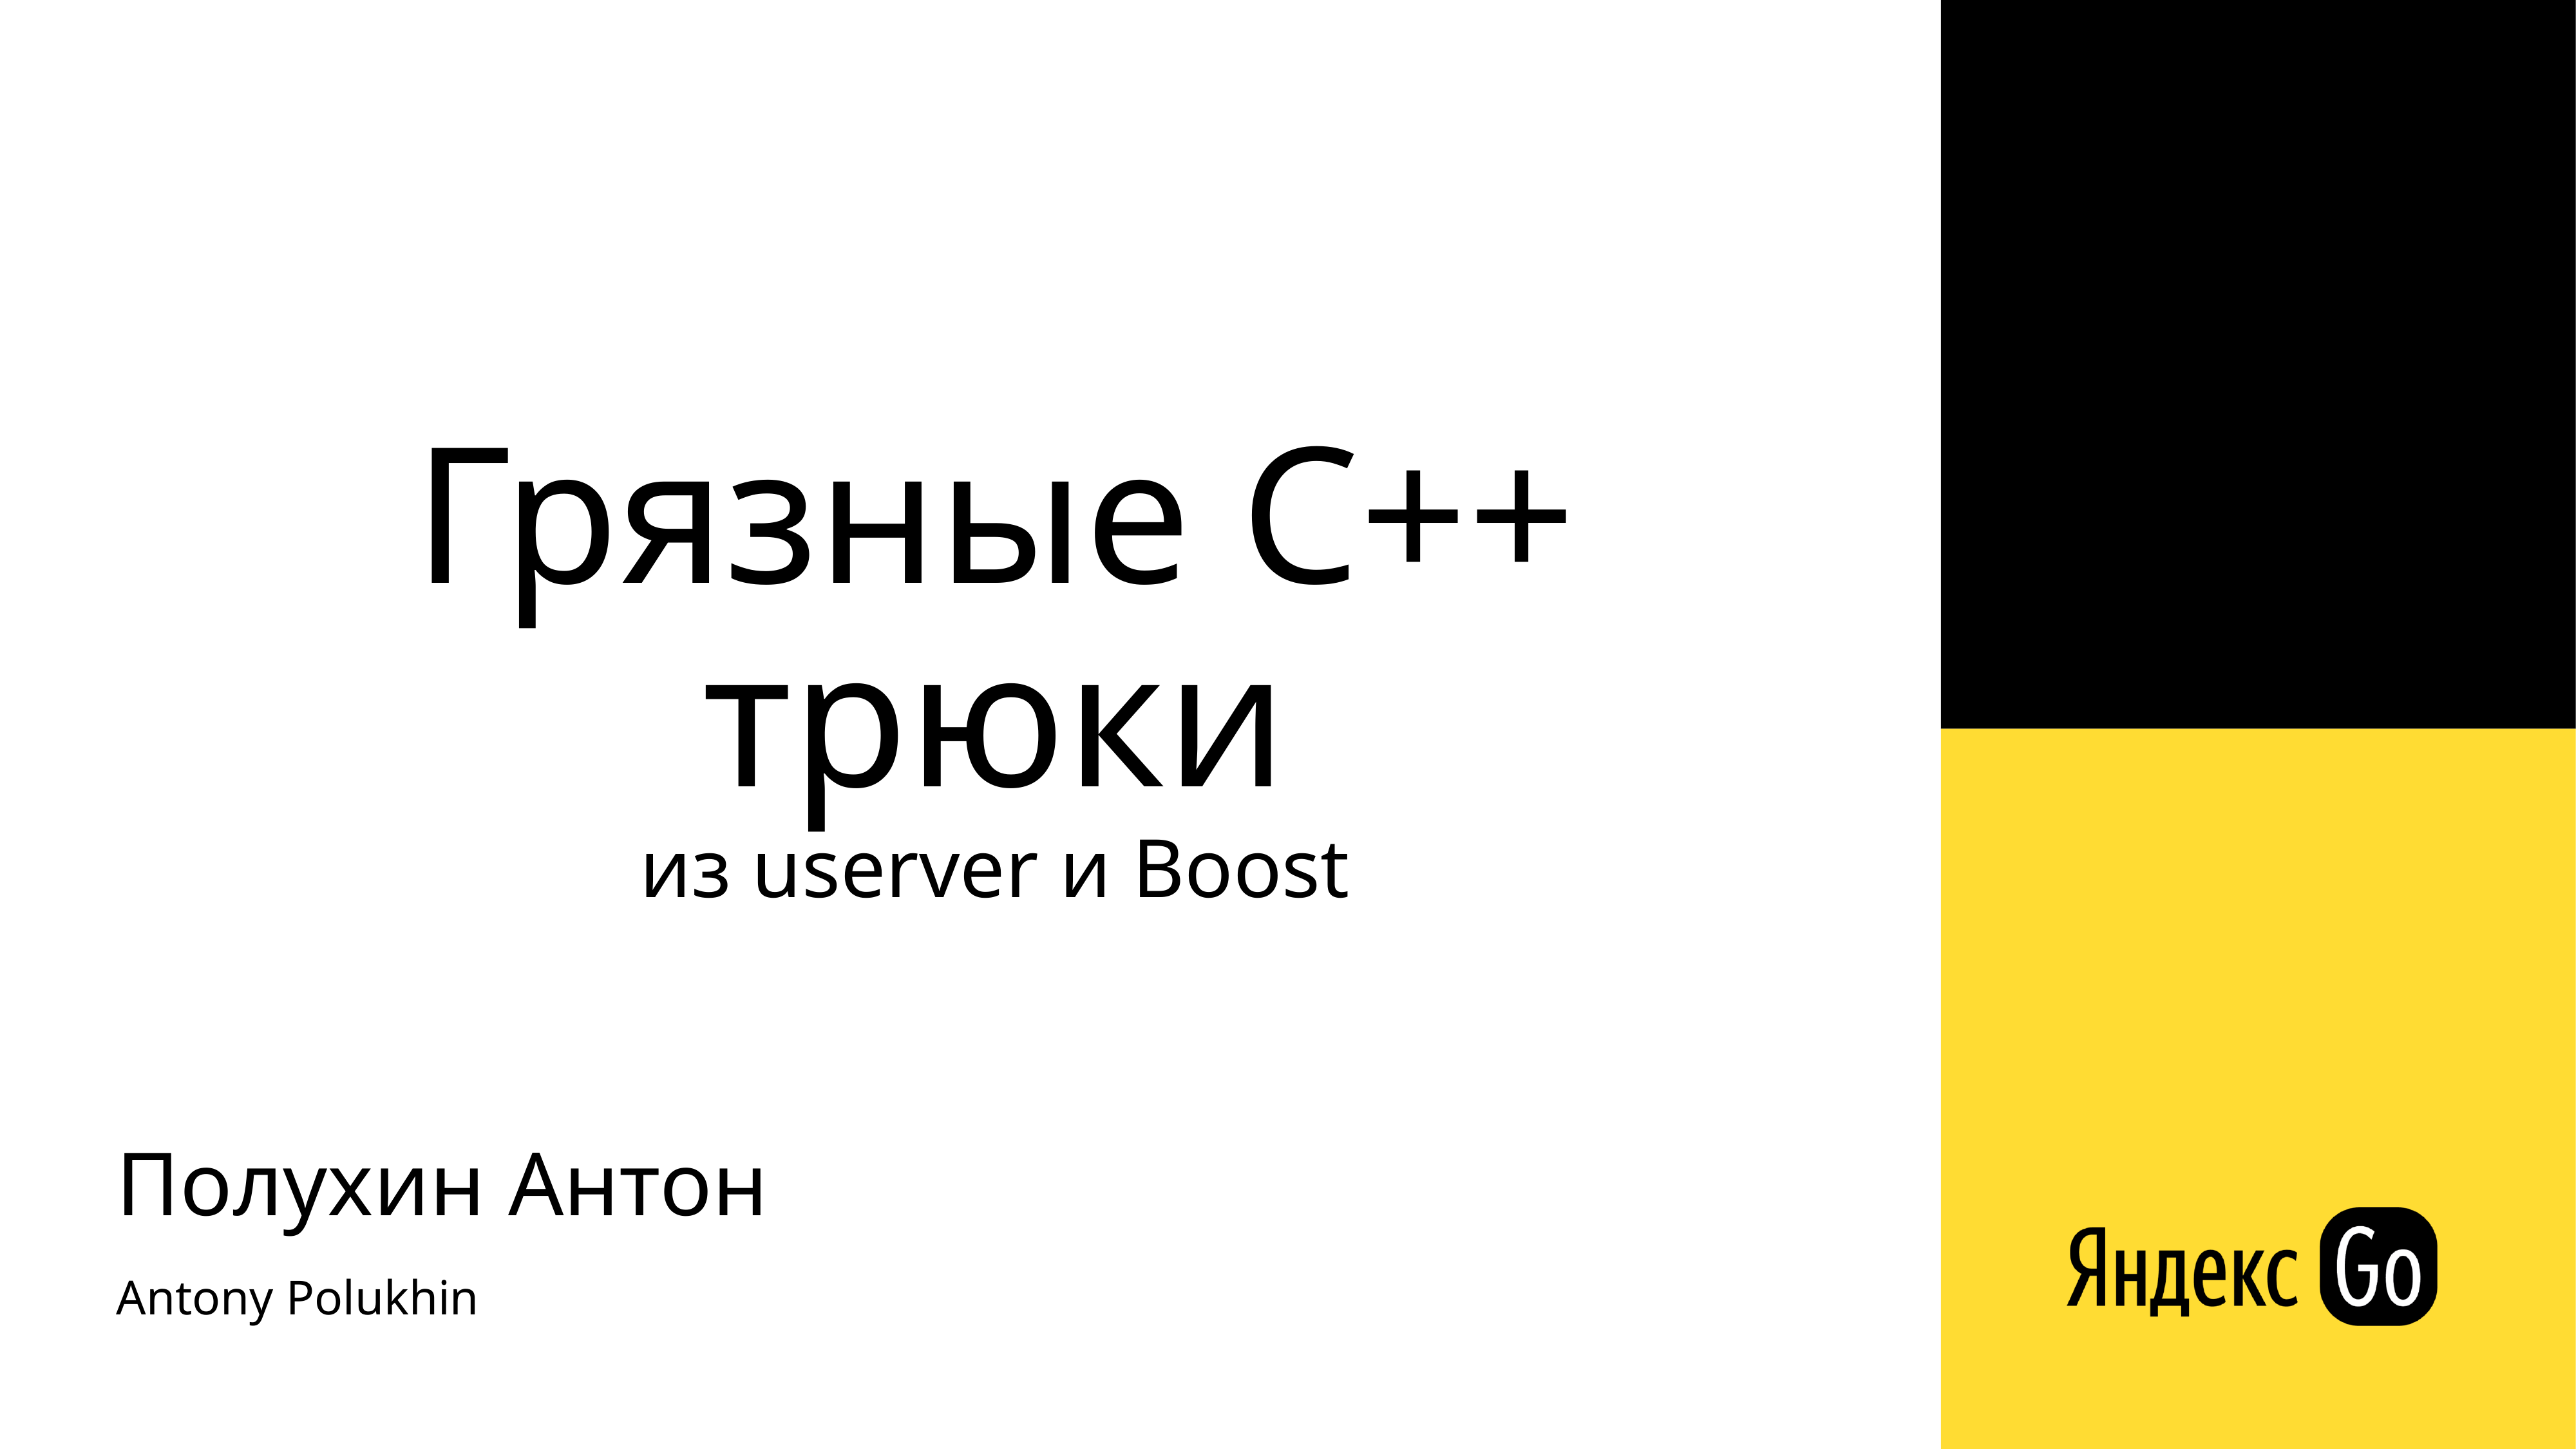

Грязные C++ трюки
из userver и Boost
Полухин Антон
# Antony Polukhin